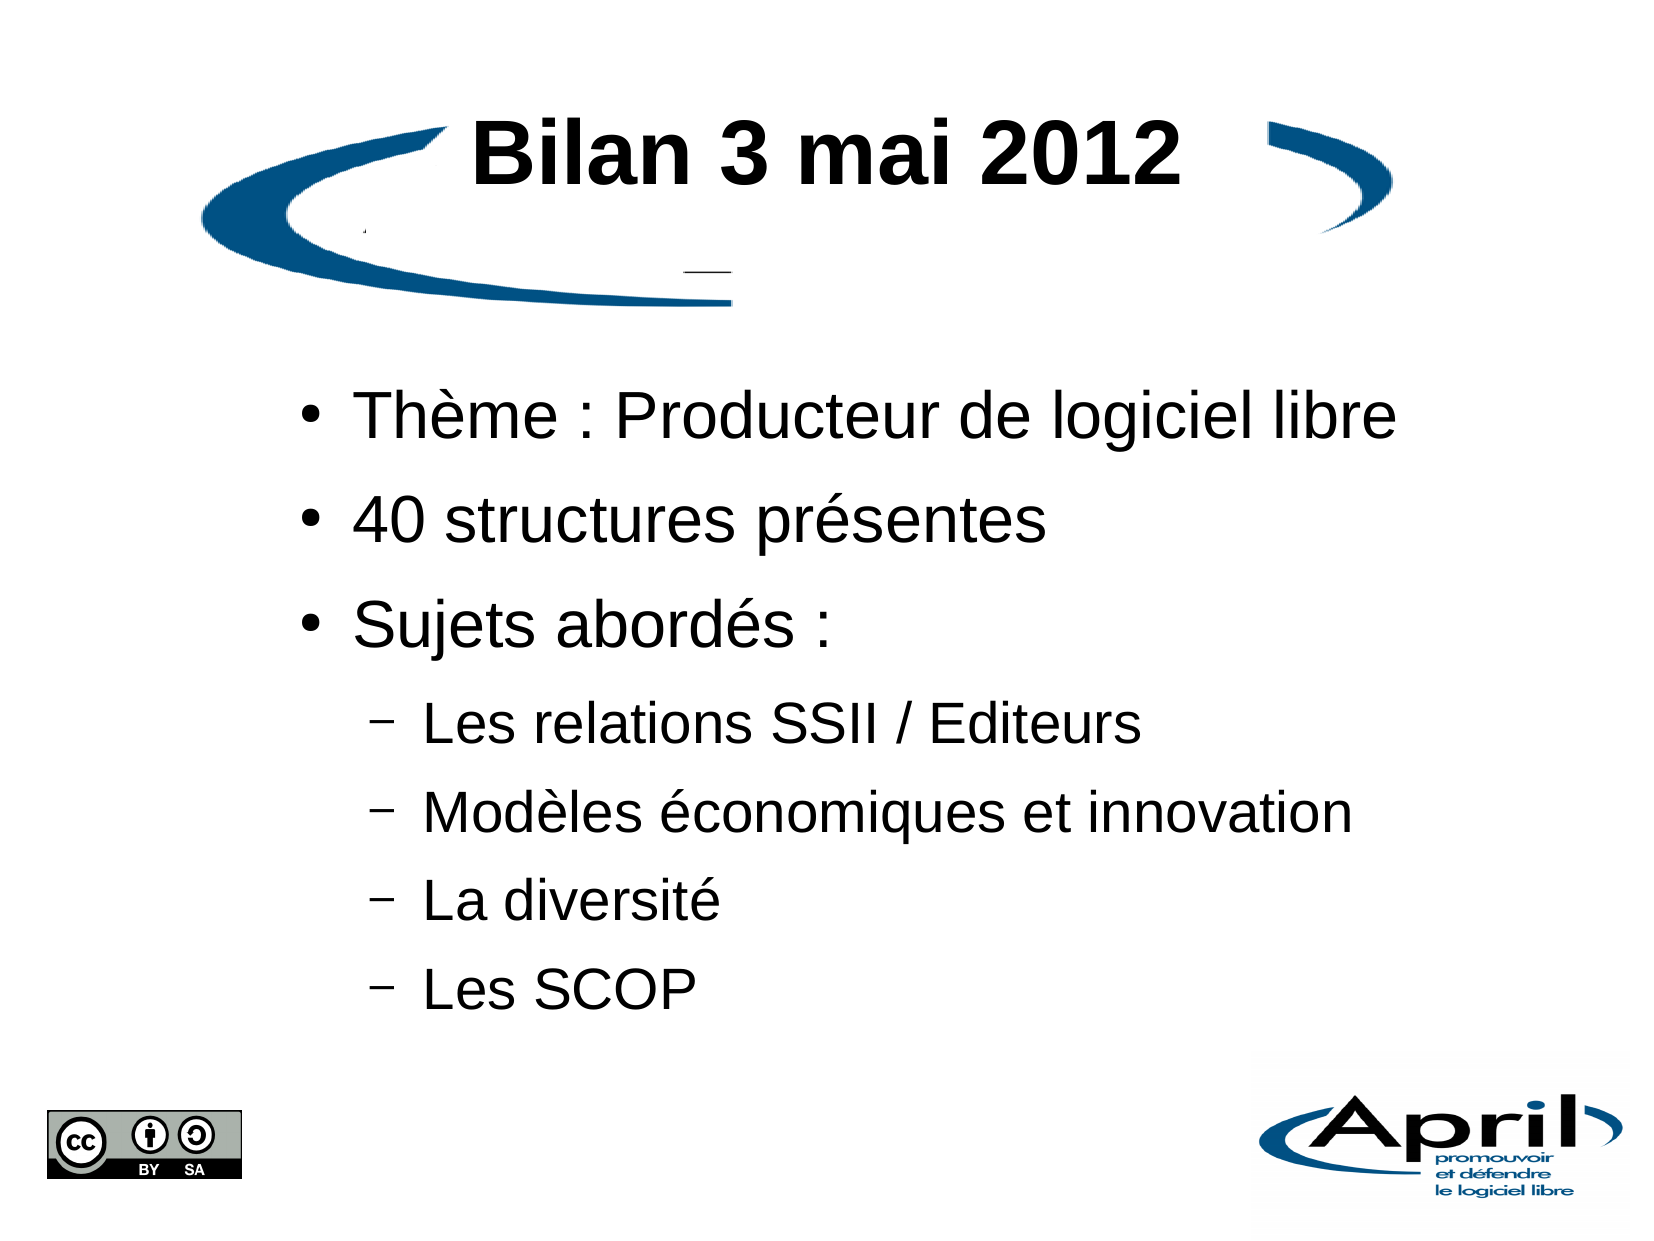

# Bilan 3 mai 2012
Thème : Producteur de logiciel libre
40 structures présentes
Sujets abordés :
Les relations SSII / Editeurs
Modèles économiques et innovation
La diversité
Les SCOP